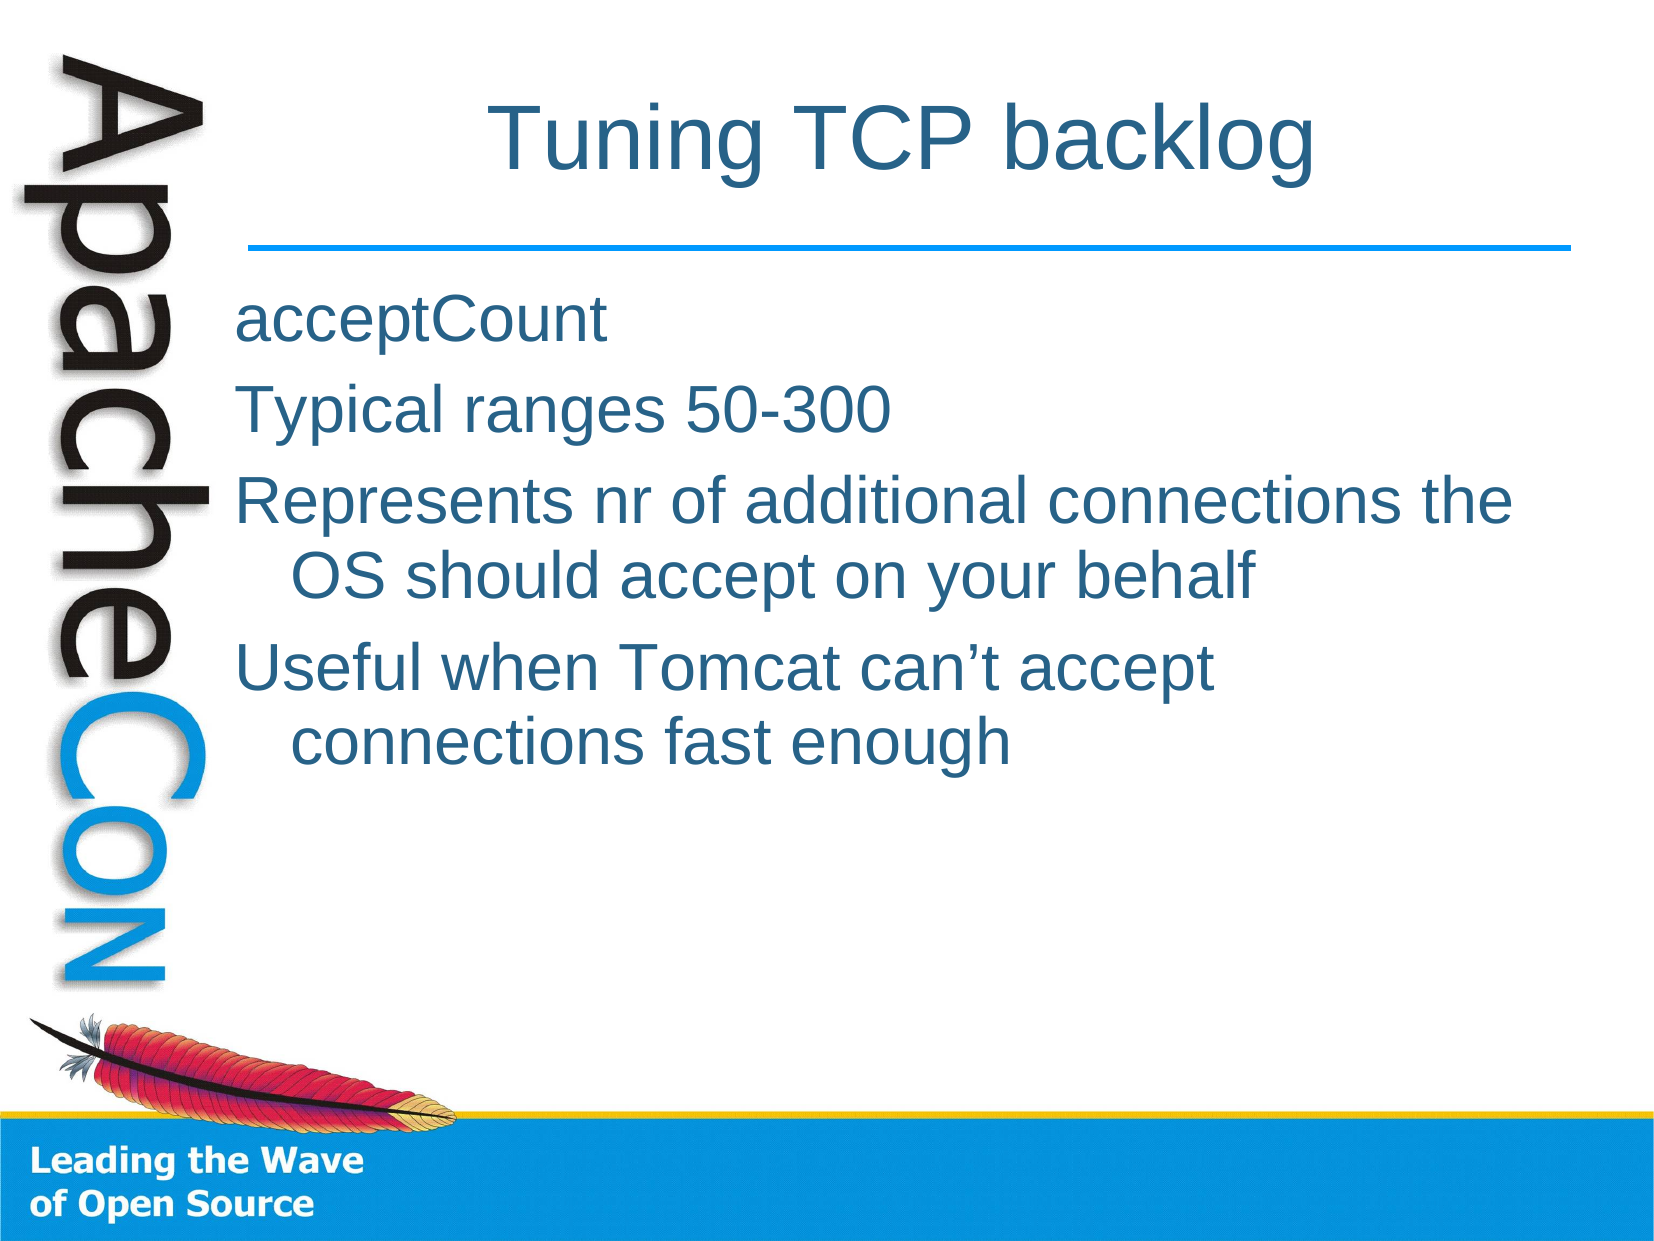

# Tuning TCP backlog
acceptCount
Typical ranges 50-300
Represents nr of additional connections the OS should accept on your behalf
Useful when Tomcat can’t accept connections fast enough